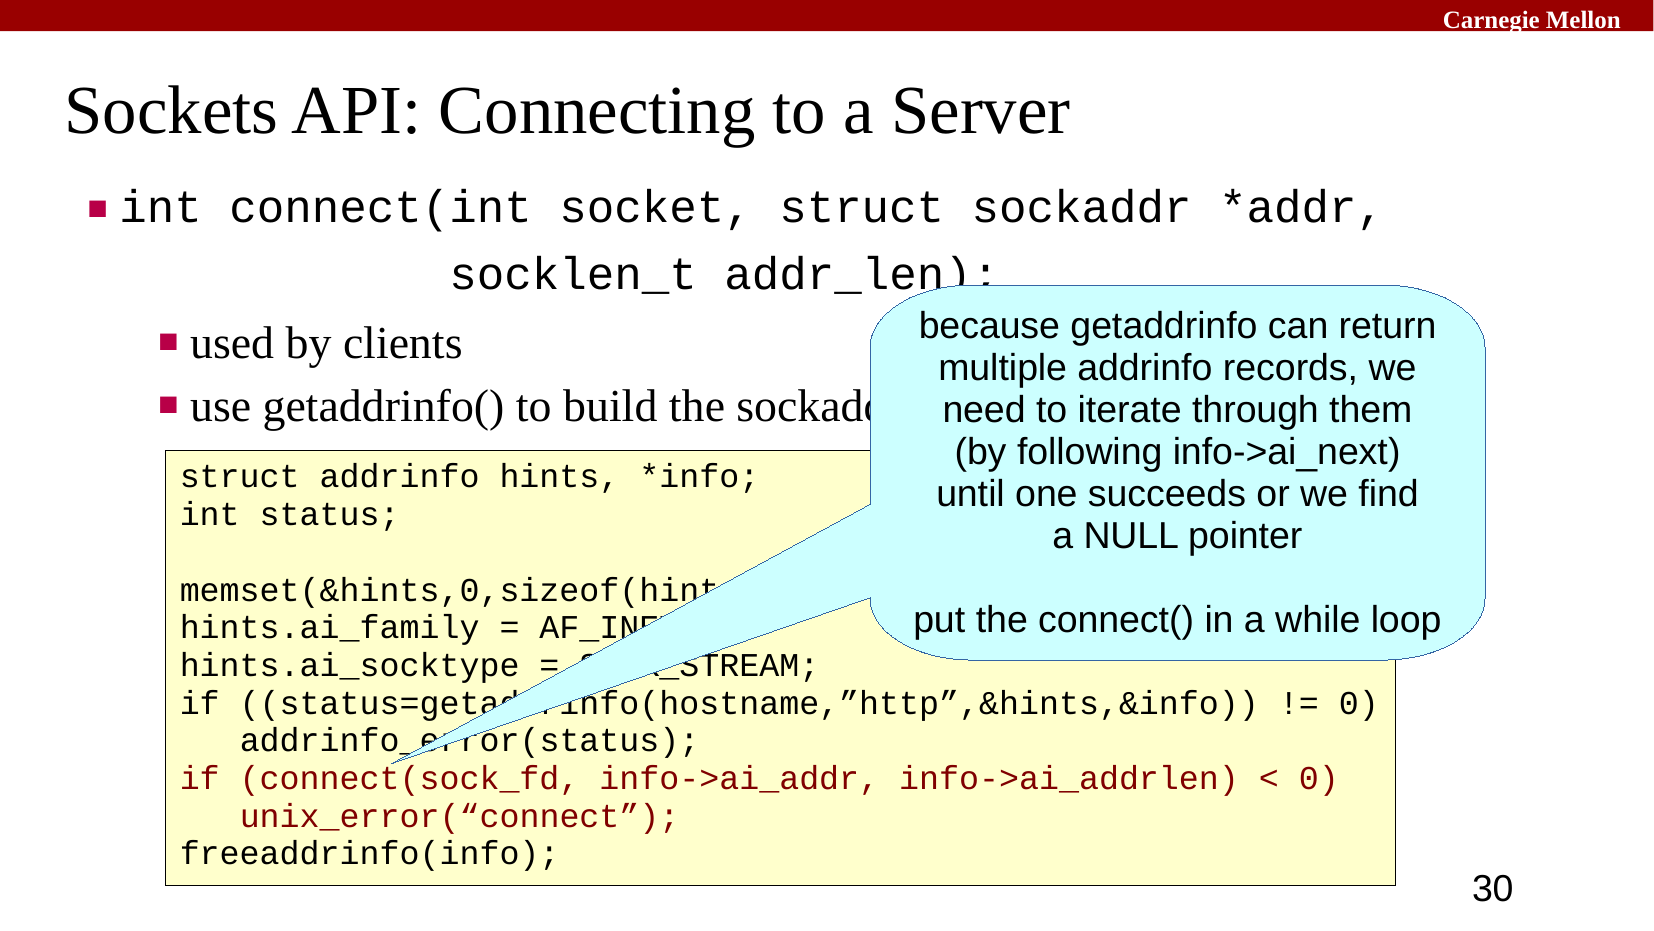

# Sockets API: Connecting to a Server
int connect(int socket, struct sockaddr *addr,
 socklen_t addr_len);
used by clients
use getaddrinfo() to build the sockaddr for you:
because getaddrinfo can return
multiple addrinfo records, we
need to iterate through them
(by following info->ai_next)
until one succeeds or we find
a NULL pointer
put the connect() in a while loop
struct addrinfo hints, *info;
int status;
memset(&hints,0,sizeof(hints));
hints.ai_family = AF_INET;
hints.ai_socktype = SOCK_STREAM;
if ((status=getaddrinfo(hostname,”http”,&hints,&info)) != 0)
 addrinfo_error(status);
if (connect(sock_fd, info->ai_addr, info->ai_addrlen) < 0)
 unix_error(“connect”);
freeaddrinfo(info);